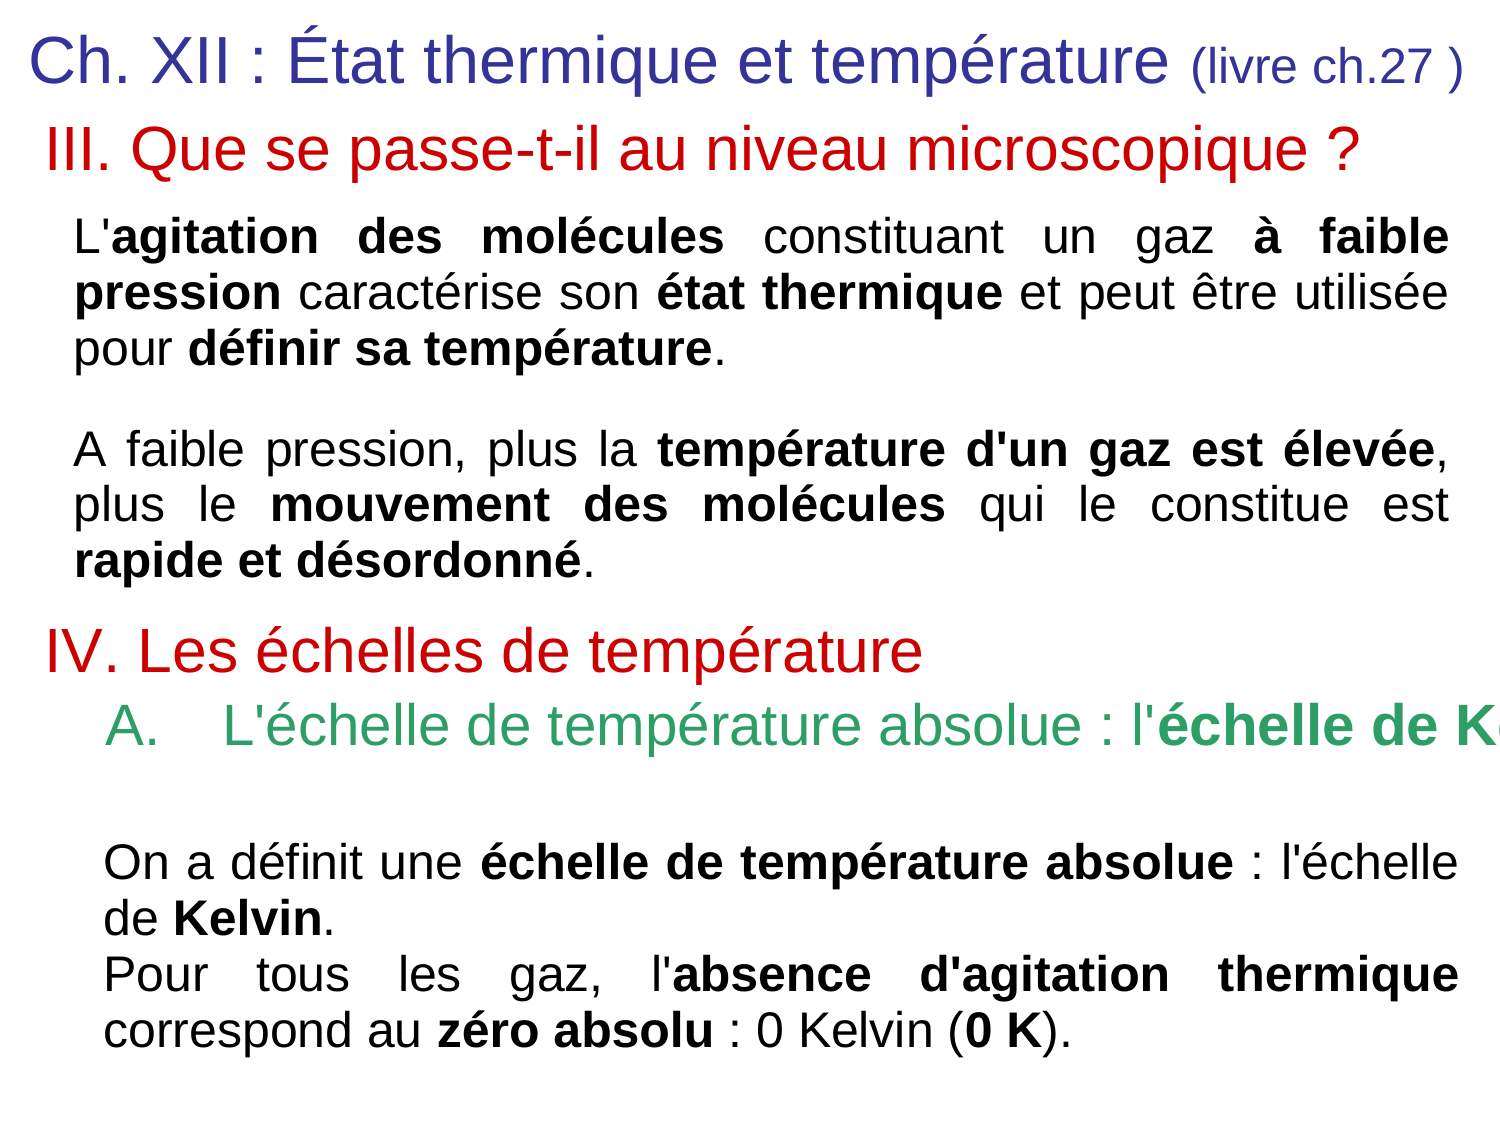

# Ch. XII : État thermique et température (livre ch.27 )
III. Que se passe-t-il au niveau microscopique ?
L'agitation des molécules constituant un gaz à faible pression caractérise son état thermique et peut être utilisée pour définir sa température.
A faible pression, plus la température d'un gaz est élevée, plus le mouvement des molécules qui le constitue est rapide et désordonné.
IV. Les échelles de température
A.	L'échelle de température absolue : l'échelle de Kelvin
On a définit une échelle de température absolue : l'échelle de Kelvin.
Pour tous les gaz, l'absence d'agitation thermique correspond au zéro absolu : 0 Kelvin (0 K).